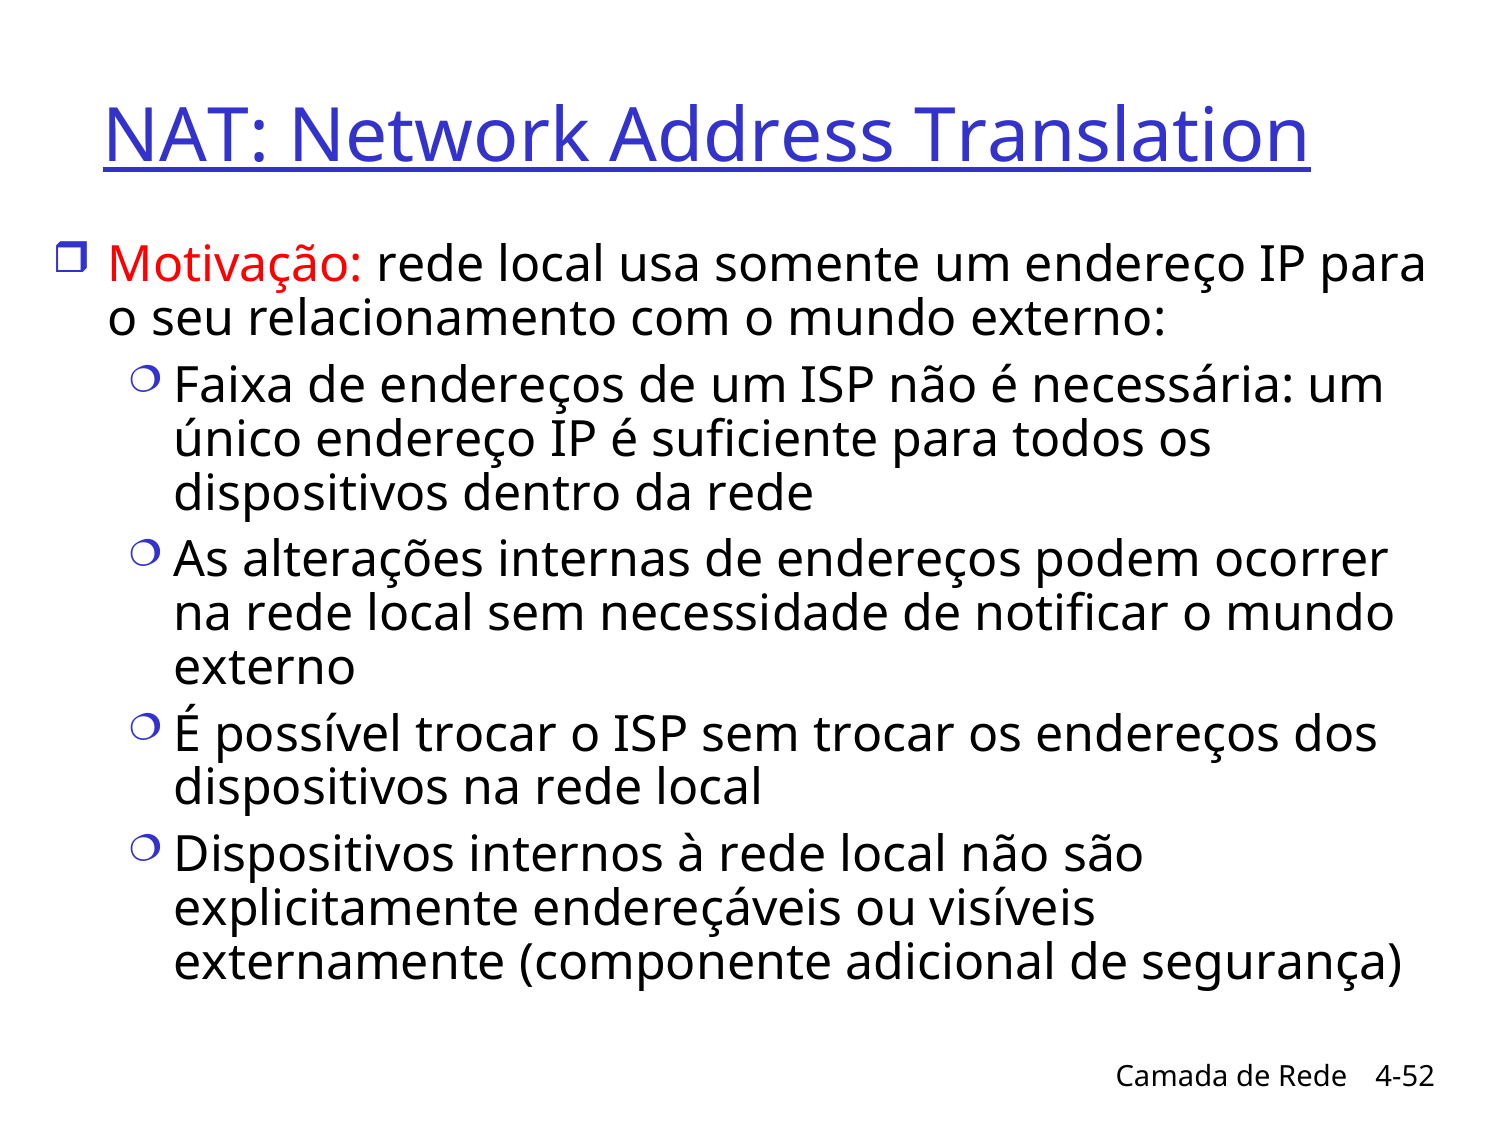

NAT: Network Address Translation
Motivação: rede local usa somente um endereço IP para o seu relacionamento com o mundo externo:
Faixa de endereços de um ISP não é necessária: um único endereço IP é suficiente para todos os dispositivos dentro da rede
As alterações internas de endereços podem ocorrer na rede local sem necessidade de notificar o mundo externo
É possível trocar o ISP sem trocar os endereços dos dispositivos na rede local
Dispositivos internos à rede local não são explicitamente endereçáveis ou visíveis externamente (componente adicional de segurança)
Camada de Rede